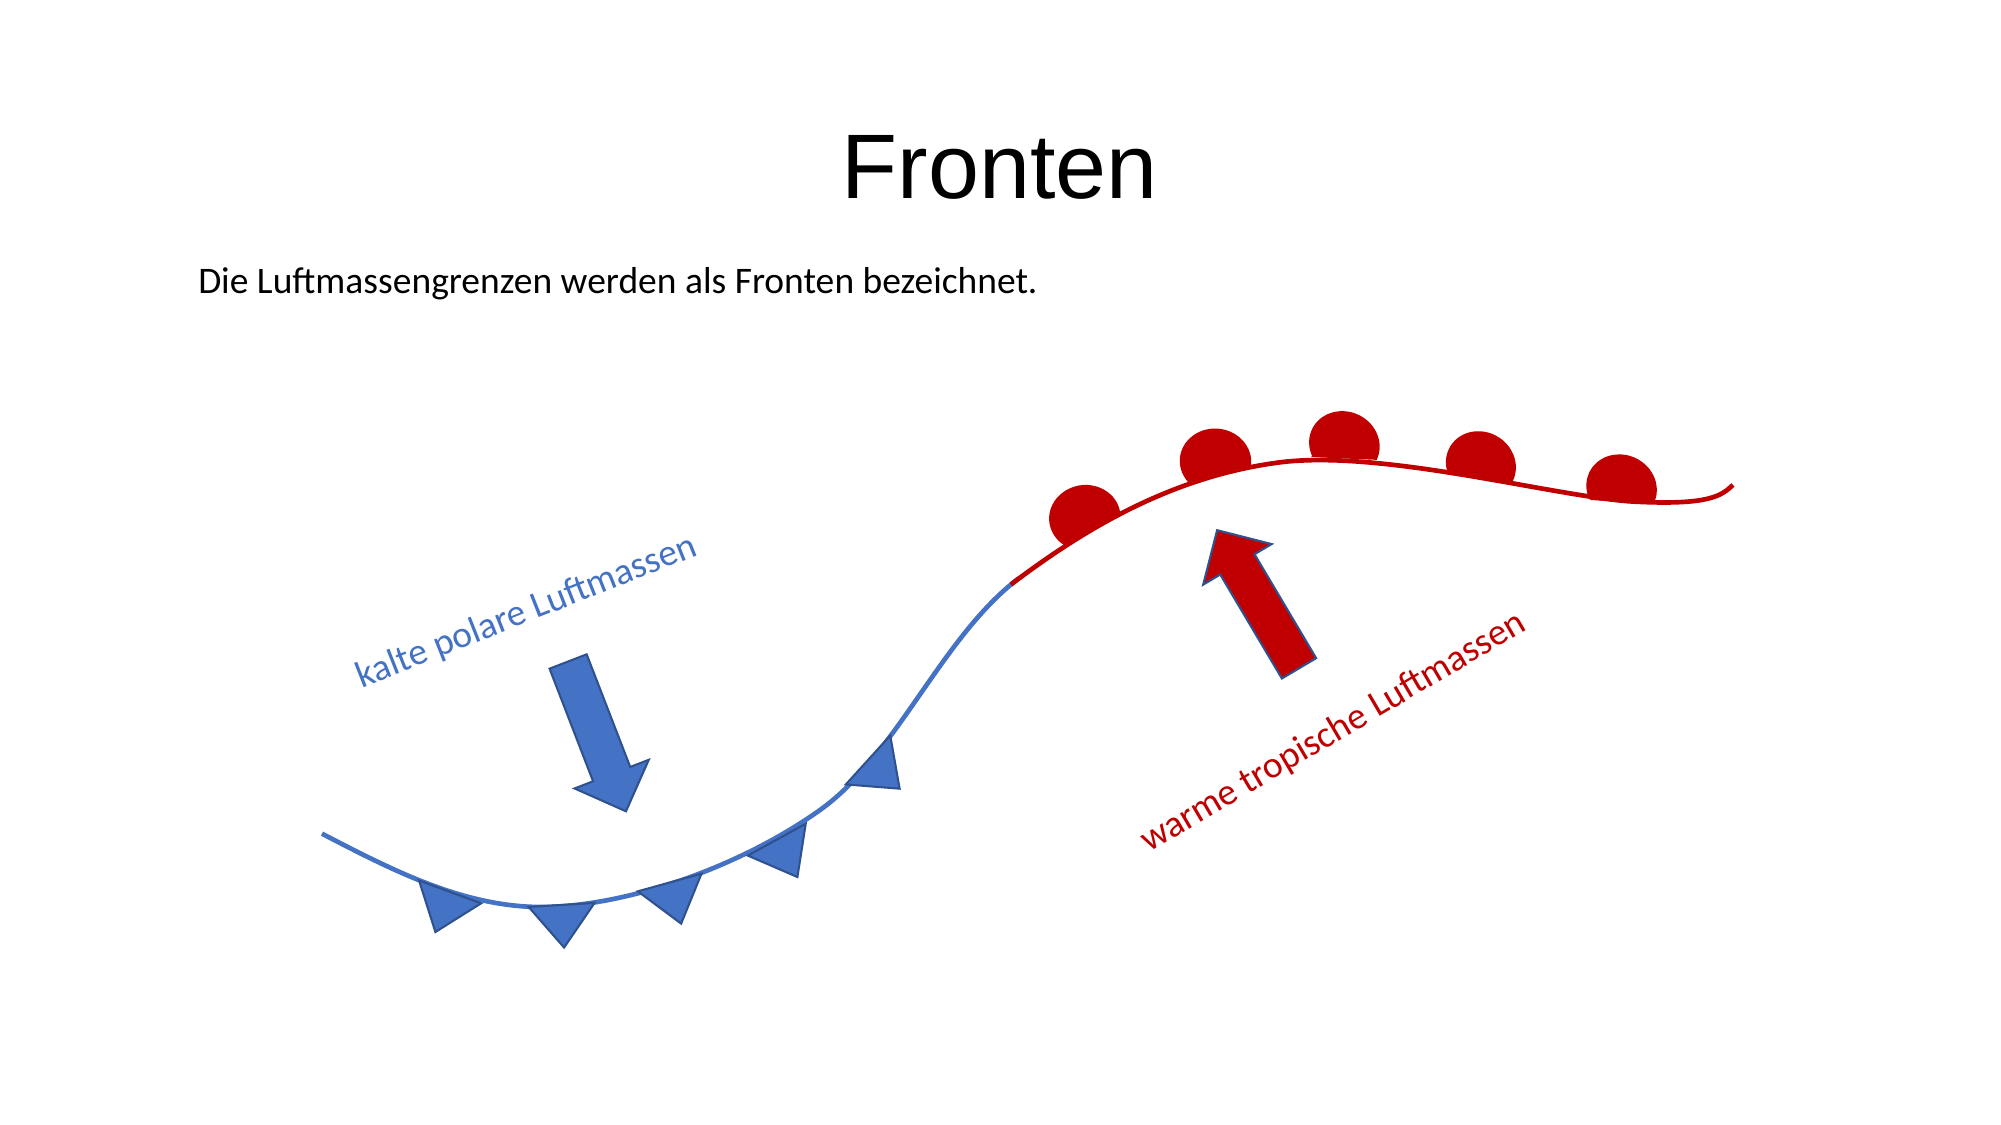

# Fronten
Die Luftmassengrenzen werden als Fronten bezeichnet.
kalte polare Luftmassen
warme tropische Luftmassen